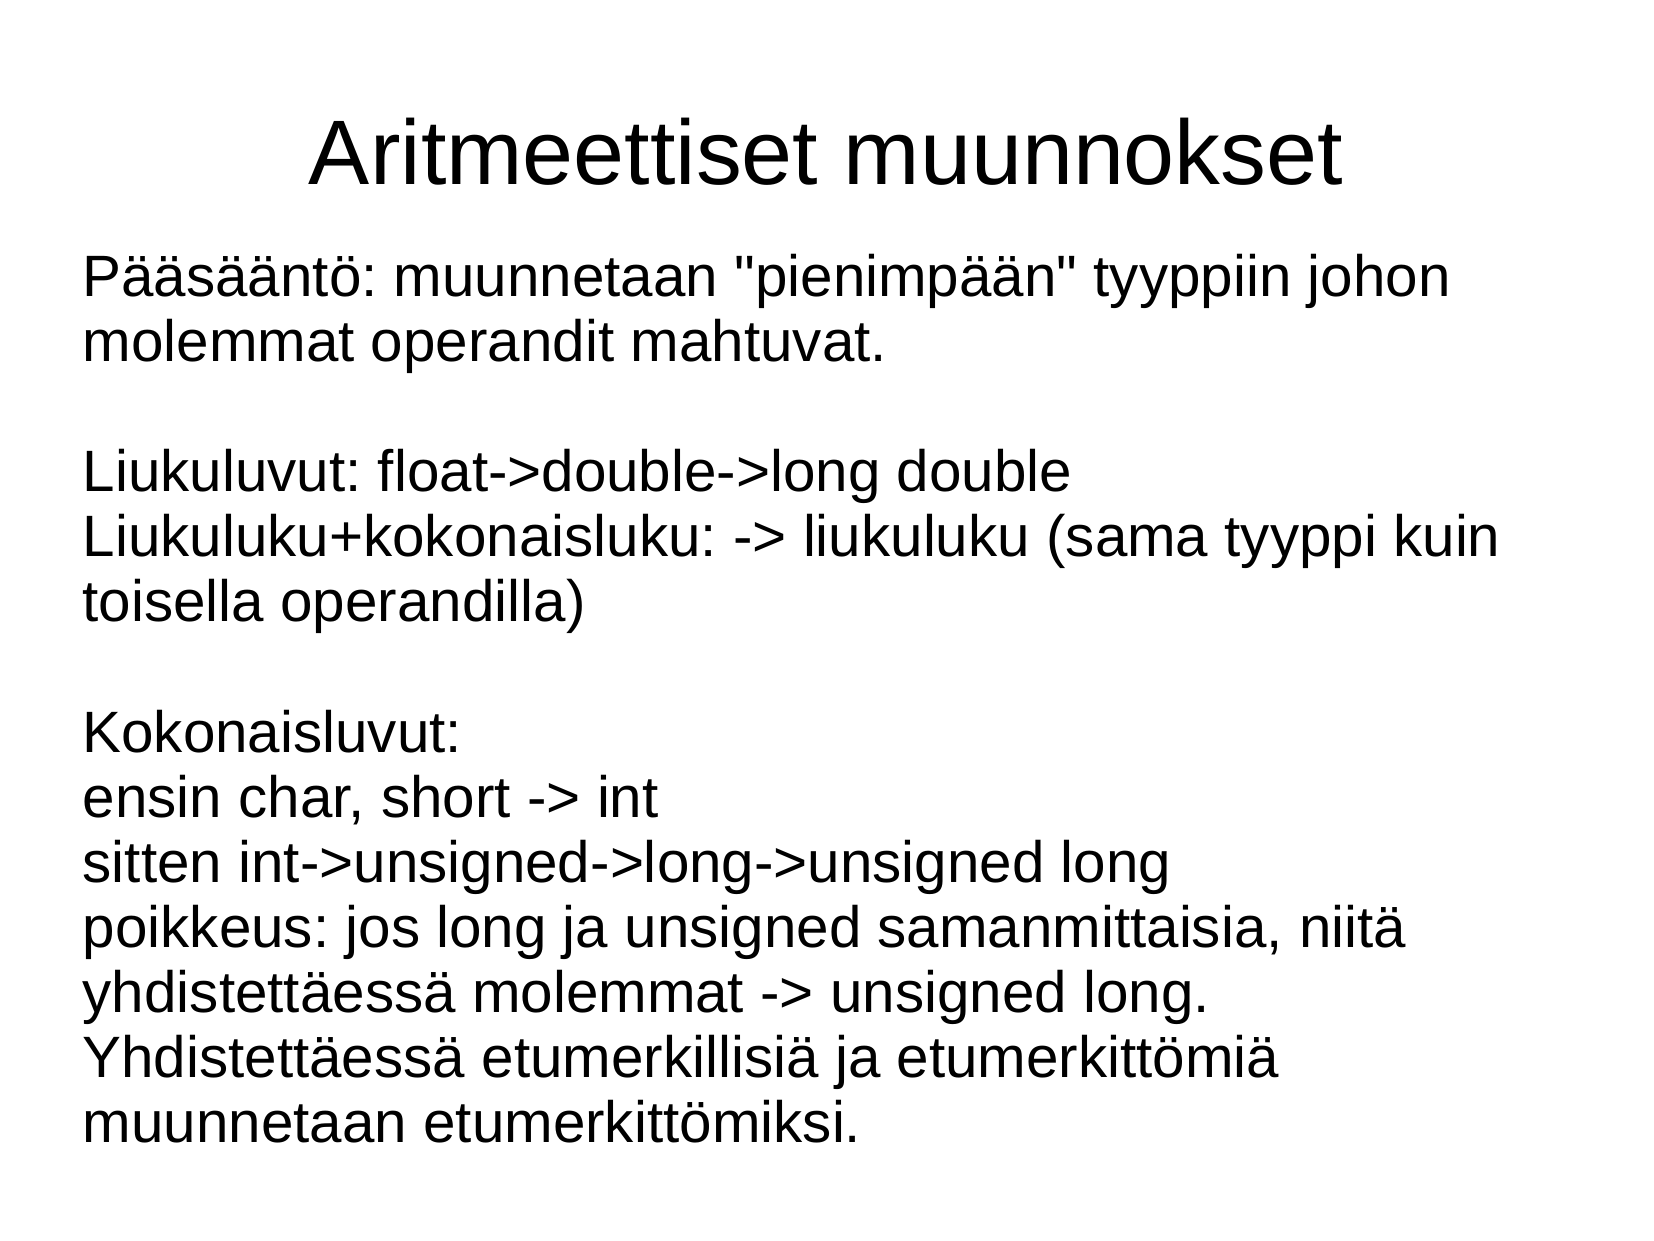

# Aritmeettiset muunnokset
Pääsääntö: muunnetaan "pienimpään" tyyppiin johon molemmat operandit mahtuvat.
Liukuluvut: float->double->long double
Liukuluku+kokonaisluku: -> liukuluku (sama tyyppi kuin toisella operandilla)
Kokonaisluvut:
ensin char, short -> int
sitten int->unsigned->long->unsigned long
poikkeus: jos long ja unsigned samanmittaisia, niitä yhdistettäessä molemmat -> unsigned long.
Yhdistettäessä etumerkillisiä ja etumerkittömiä muunnetaan etumerkittömiksi.